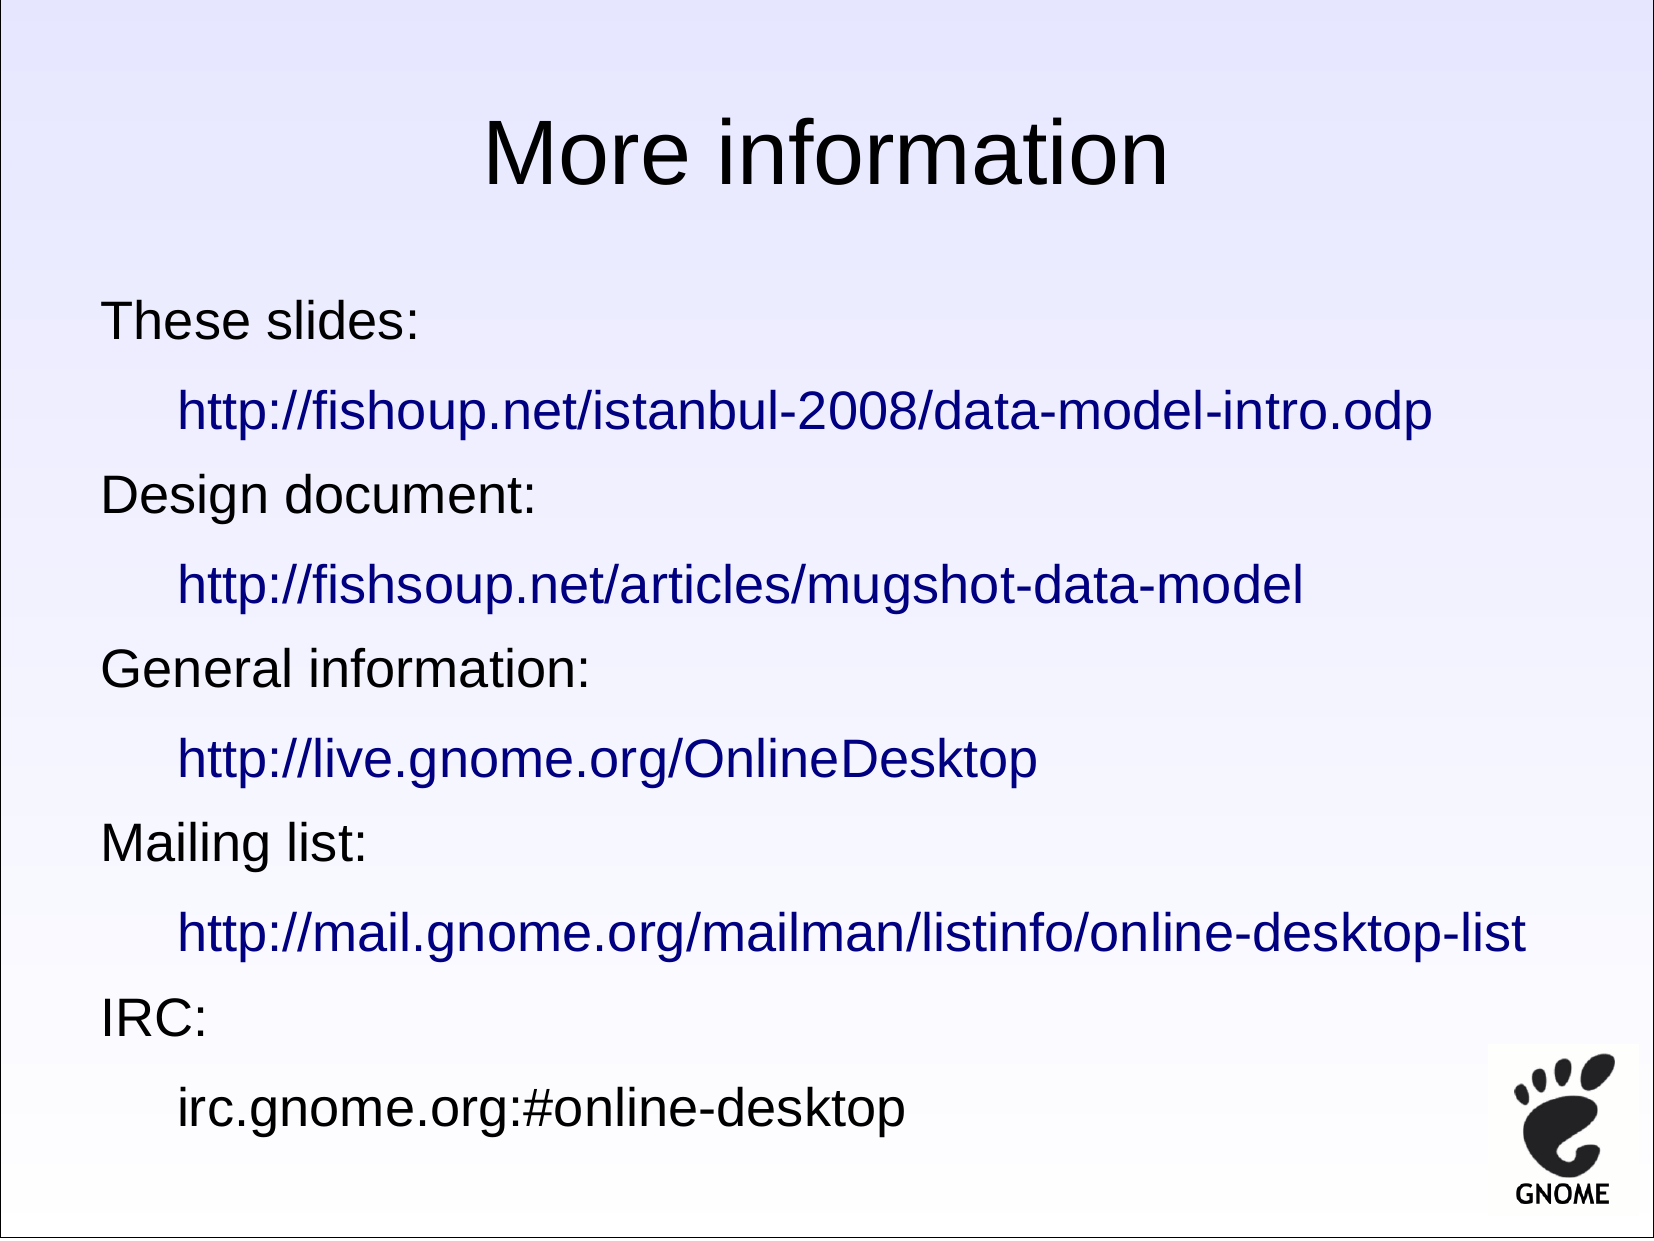

# More information
These slides:
http://fishoup.net/istanbul-2008/data-model-intro.odp
Design document:
http://fishsoup.net/articles/mugshot-data-model
General information:
http://live.gnome.org/OnlineDesktop
Mailing list:
http://mail.gnome.org/mailman/listinfo/online-desktop-list
IRC:
irc.gnome.org:#online-desktop